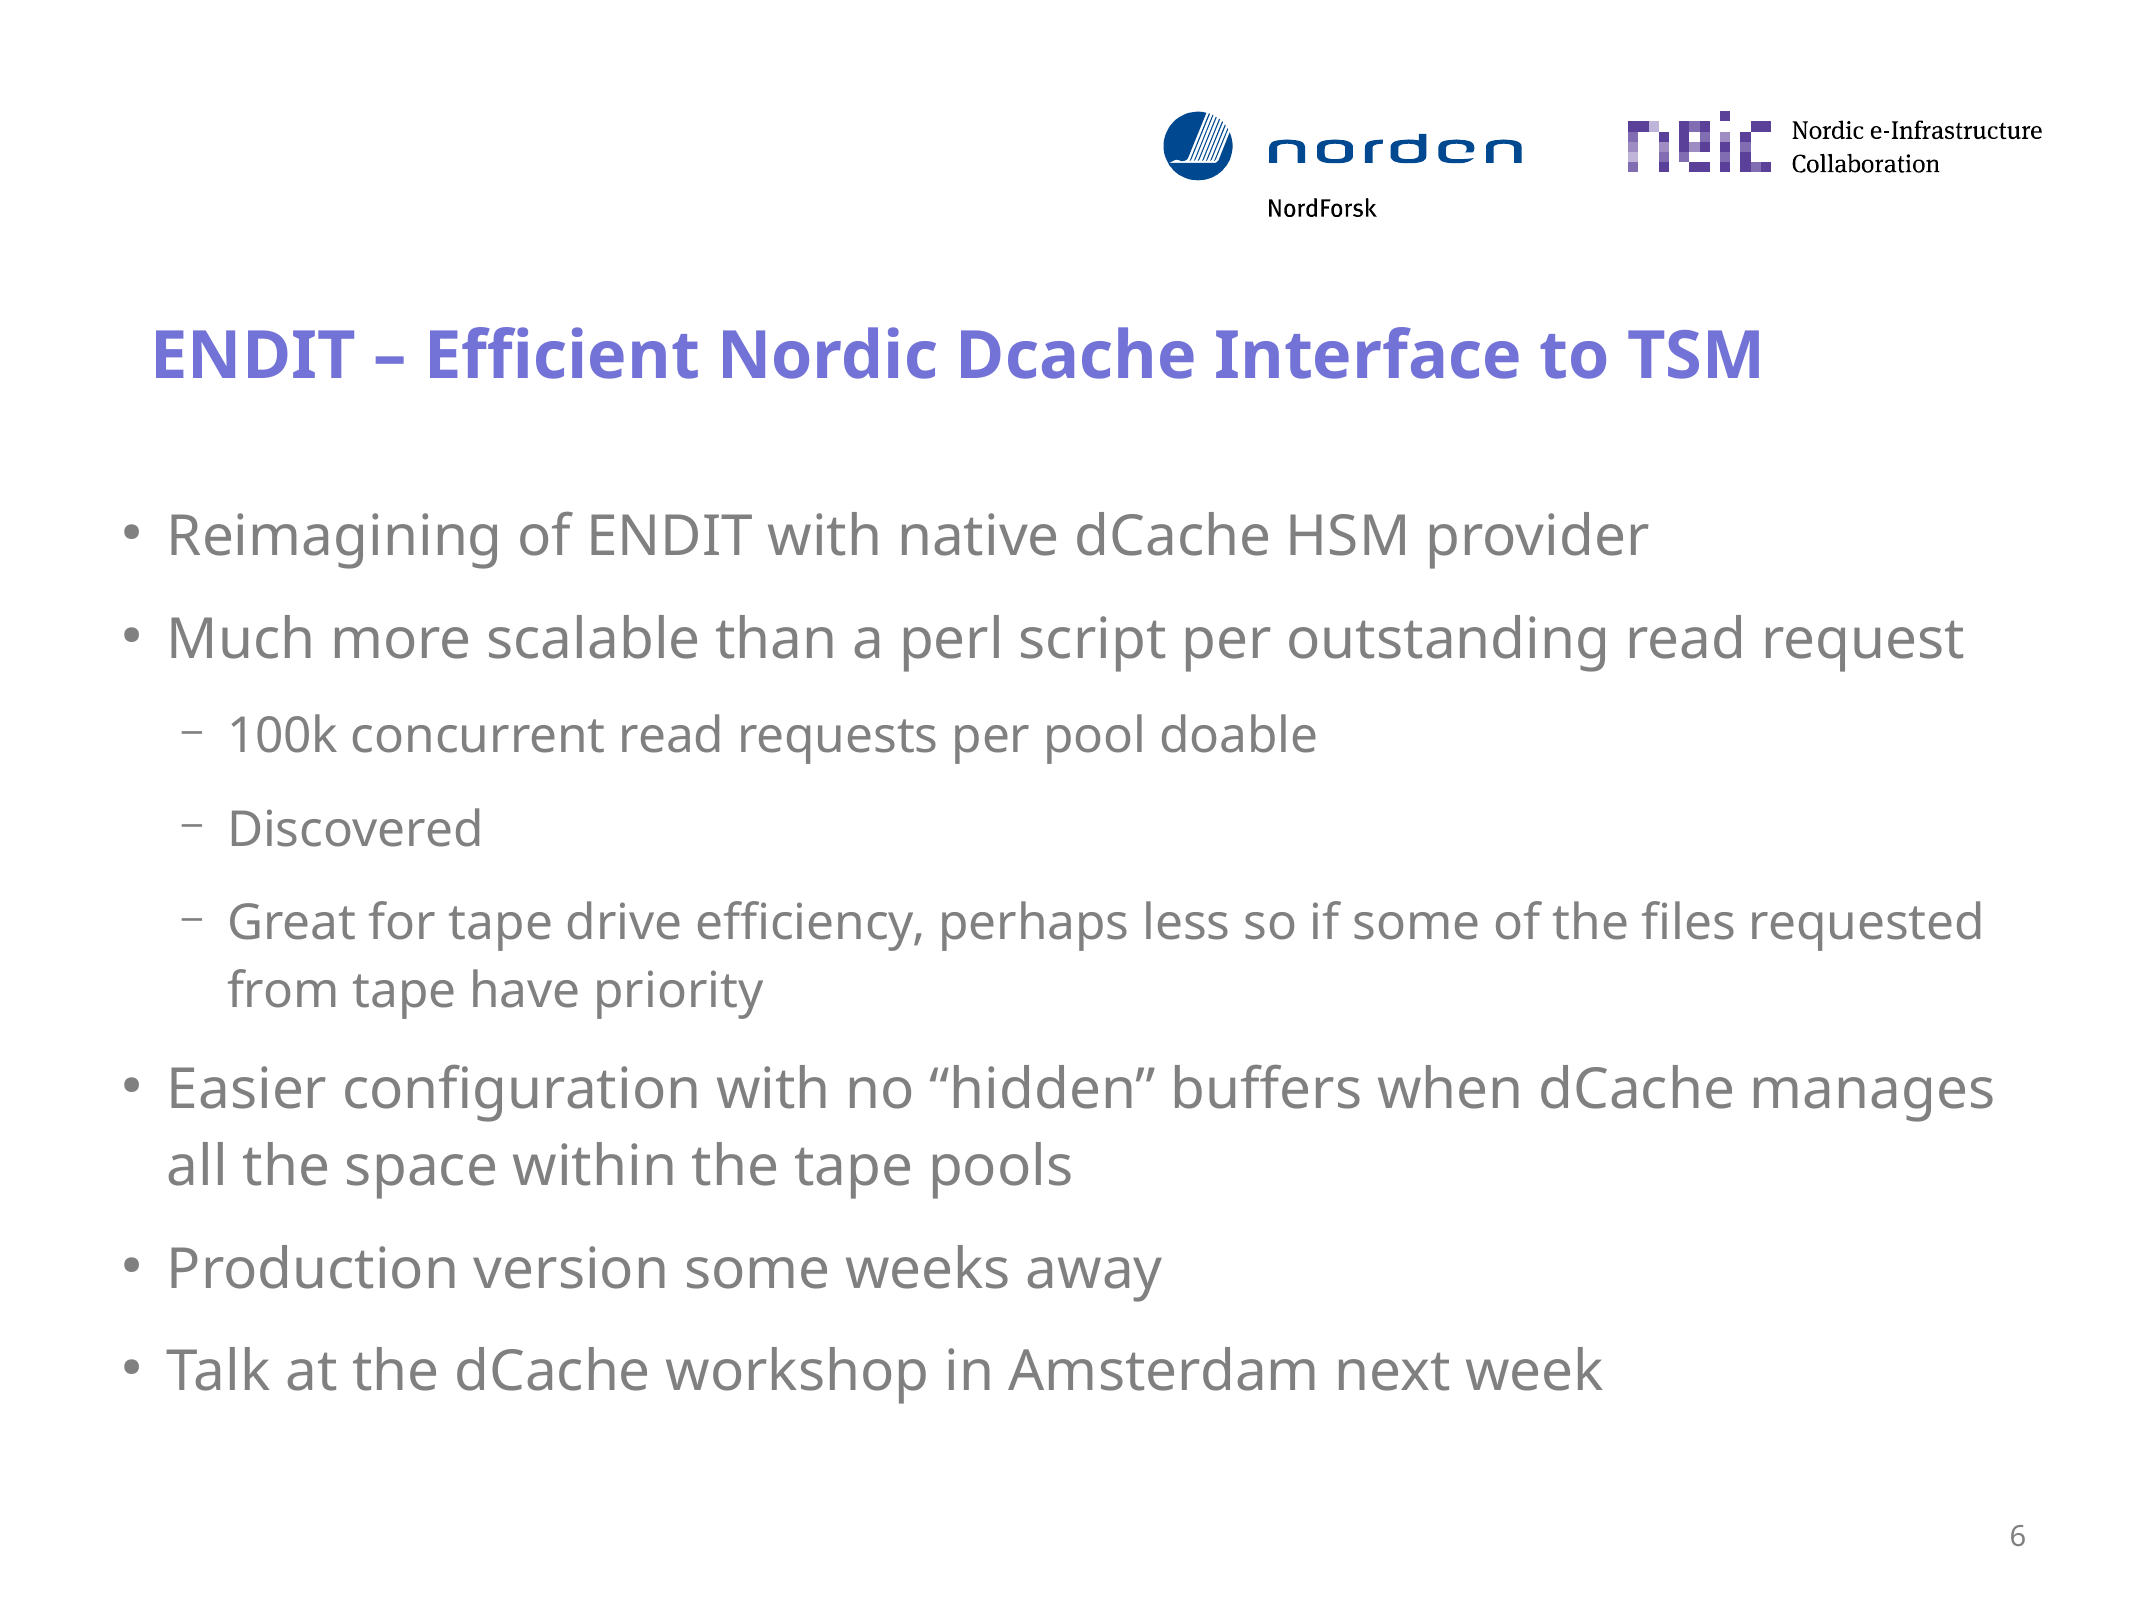

# ENDIT – Efficient Nordic Dcache Interface to TSM
Reimagining of ENDIT with native dCache HSM provider
Much more scalable than a perl script per outstanding read request
100k concurrent read requests per pool doable
Discovered
Great for tape drive efficiency, perhaps less so if some of the files requested from tape have priority
Easier configuration with no “hidden” buffers when dCache manages all the space within the tape pools
Production version some weeks away
Talk at the dCache workshop in Amsterdam next week
6